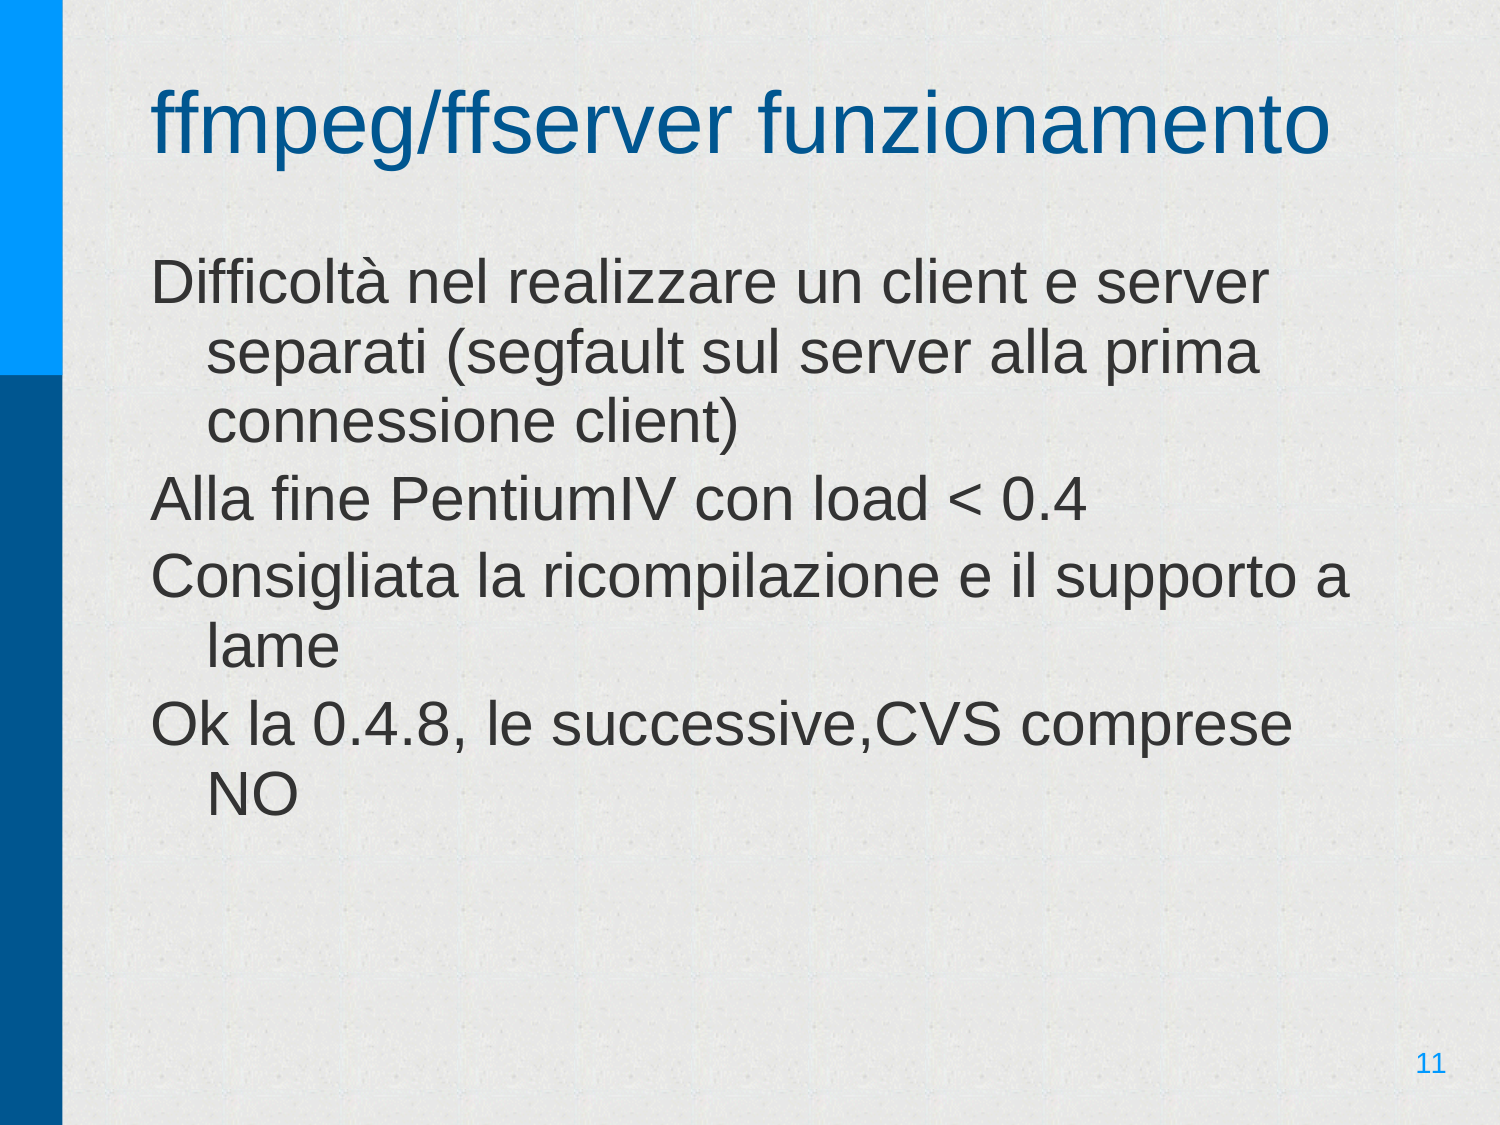

# ffmpeg/ffserver funzionamento
Difficoltà nel realizzare un client e server separati (segfault sul server alla prima connessione client)
Alla fine PentiumIV con load < 0.4
Consigliata la ricompilazione e il supporto a lame
Ok la 0.4.8, le successive,CVS comprese NO
11